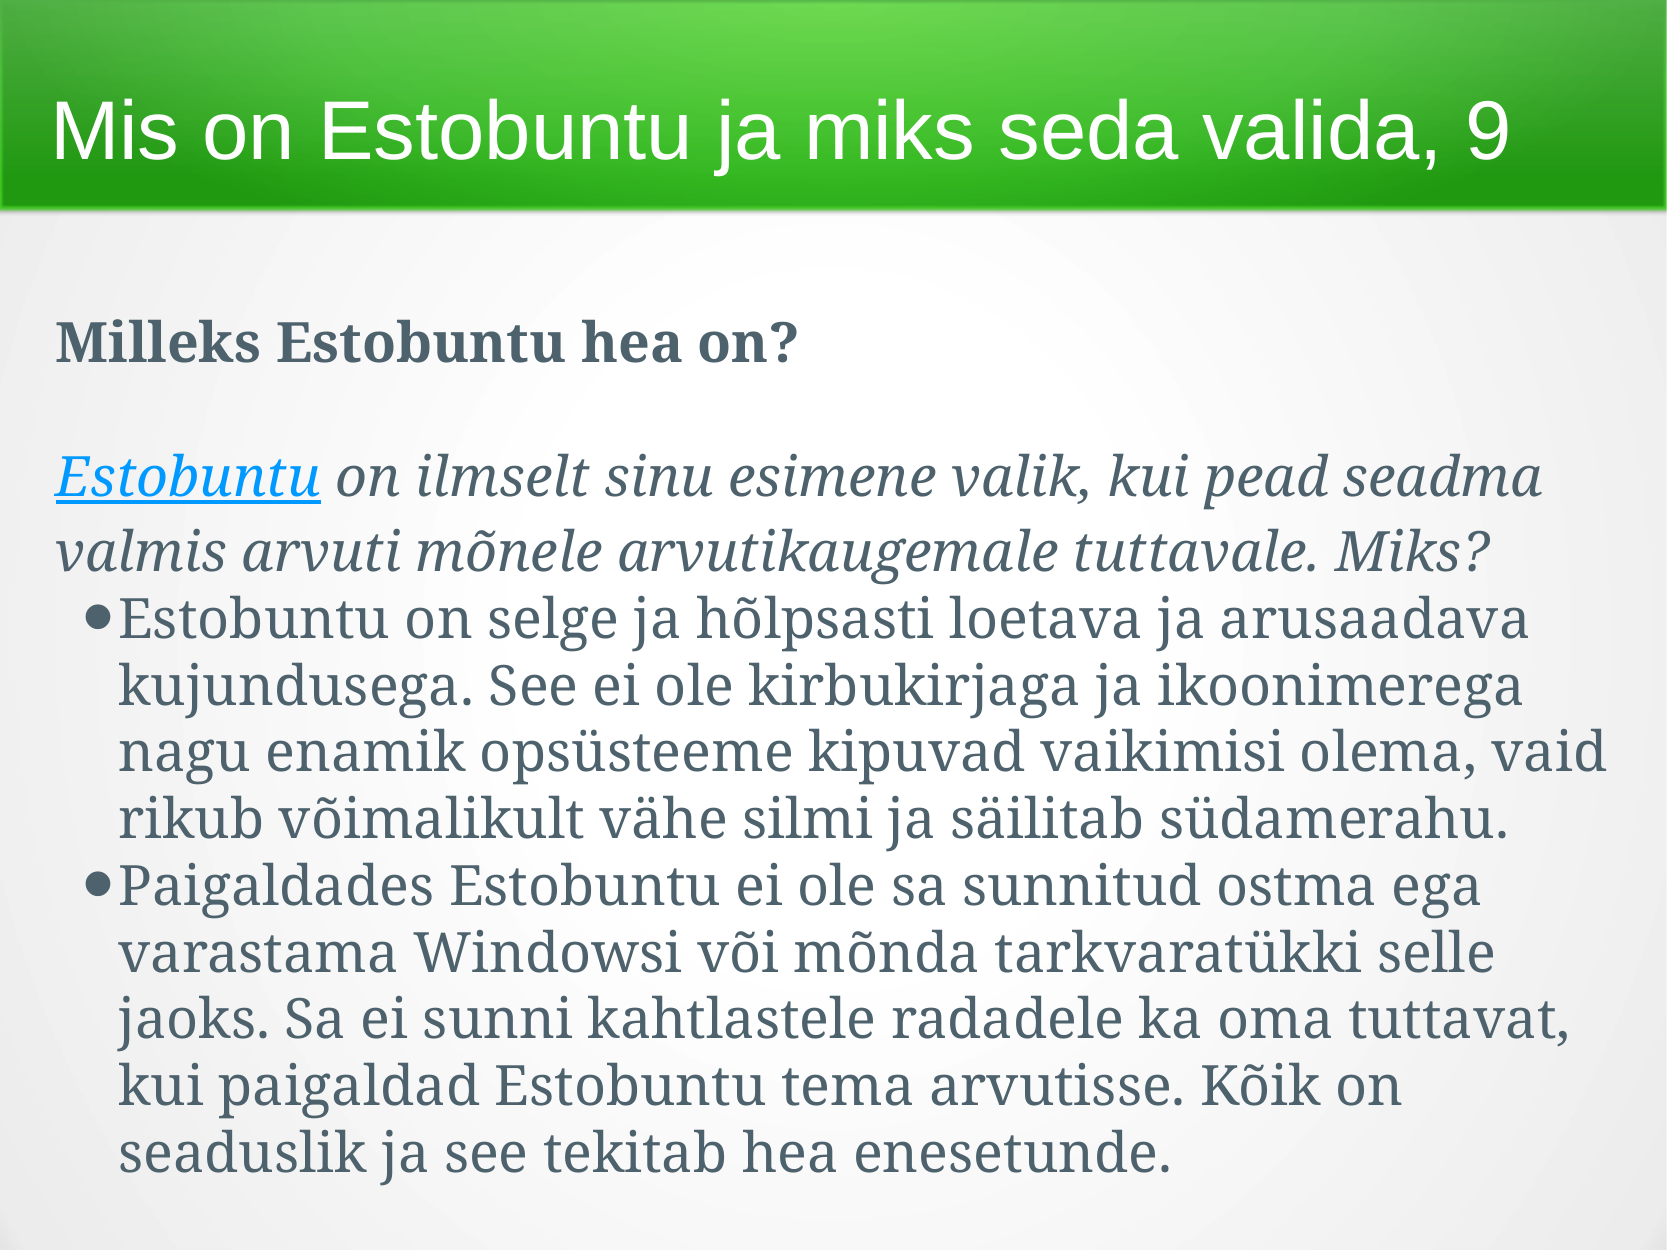

# Mis on Estobuntu ja miks seda valida, 9
Milleks Estobuntu hea on?
Estobuntu on ilmselt sinu esimene valik, kui pead seadma valmis arvuti mõnele arvutikaugemale tuttavale. Miks?
Estobuntu on selge ja hõlpsasti loetava ja arusaadava kujundusega. See ei ole kirbukirjaga ja ikoonimerega nagu enamik opsüsteeme kipuvad vaikimisi olema, vaid rikub võimalikult vähe silmi ja säilitab südamerahu.
Paigaldades Estobuntu ei ole sa sunnitud ostma ega varastama Windowsi või mõnda tarkvaratükki selle jaoks. Sa ei sunni kahtlastele radadele ka oma tuttavat, kui paigaldad Estobuntu tema arvutisse. Kõik on seaduslik ja see tekitab hea enesetunde.